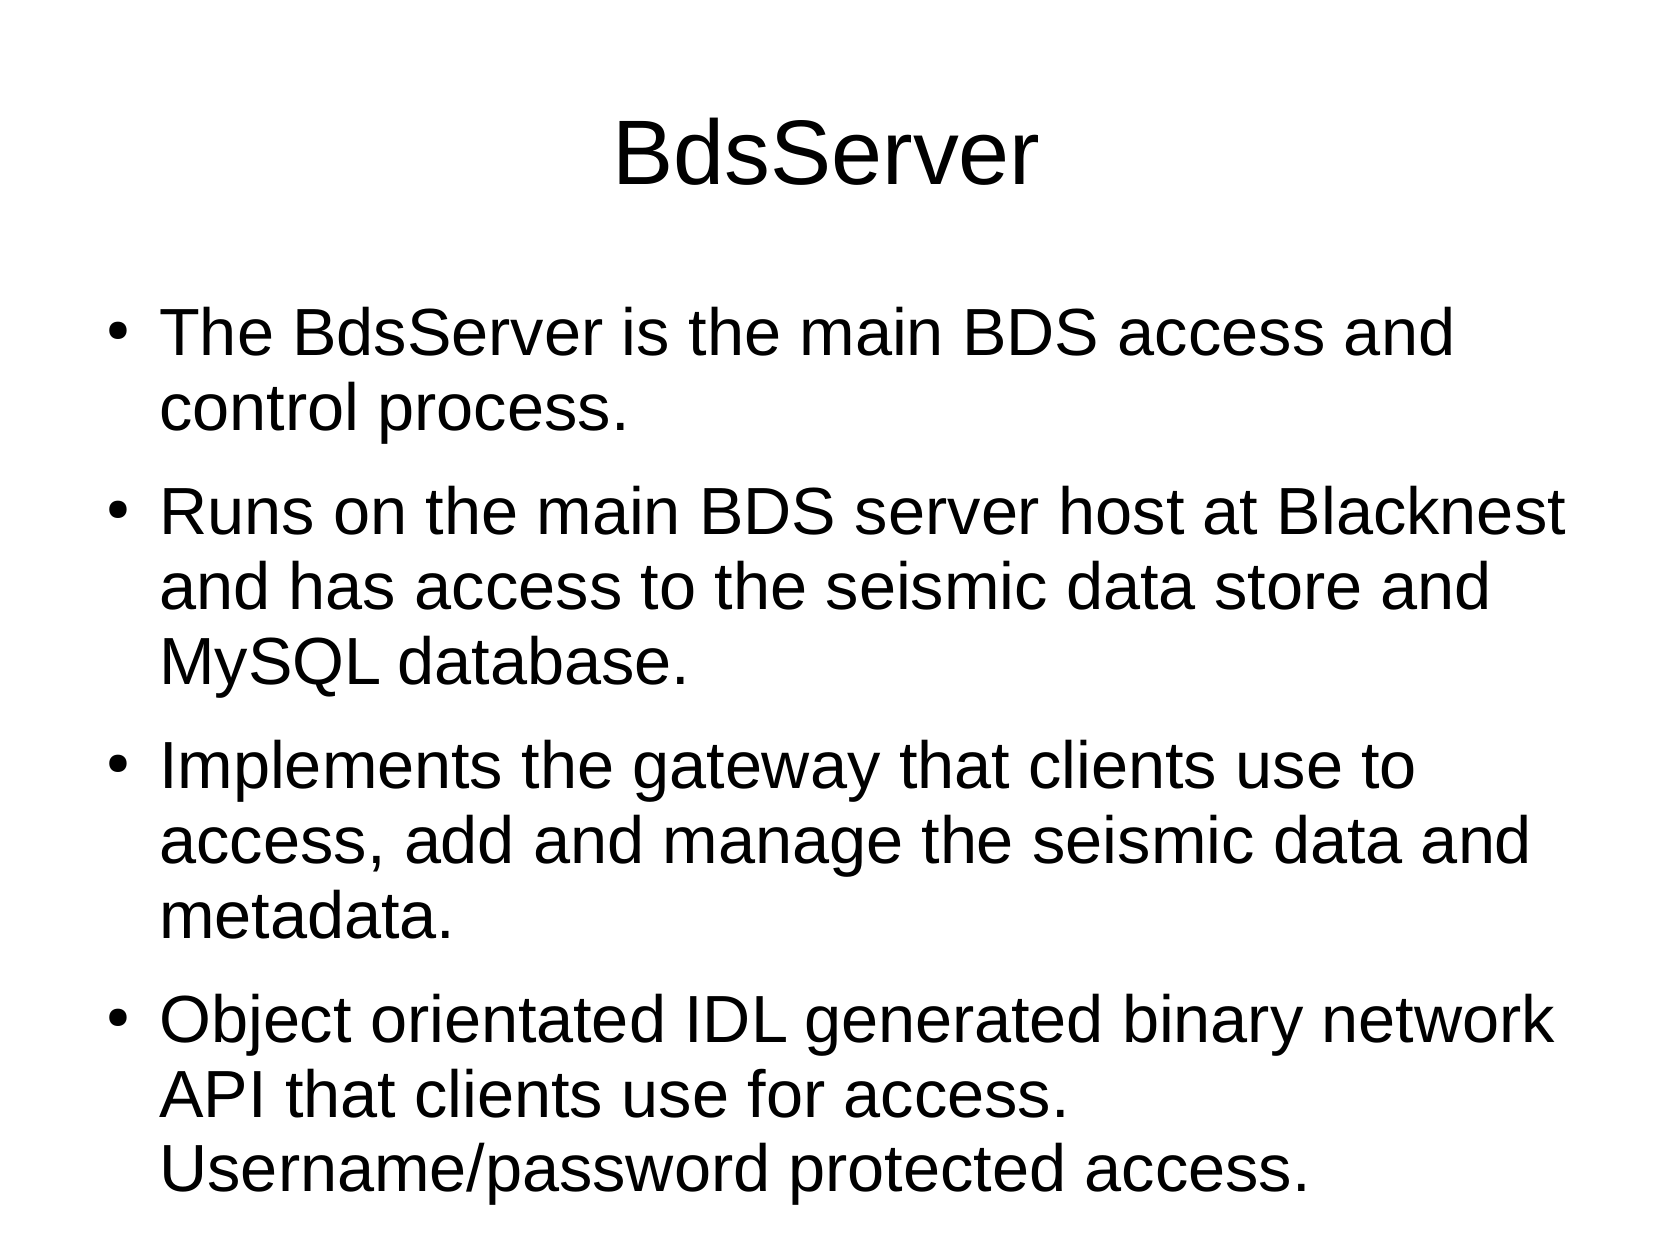

# BdsServer
The BdsServer is the main BDS access and control process.
Runs on the main BDS server host at Blacknest and has access to the seismic data store and MySQL database.
Implements the gateway that clients use to access, add and manage the seismic data and metadata.
Object orientated IDL generated binary network API that clients use for access. Username/password protected access.